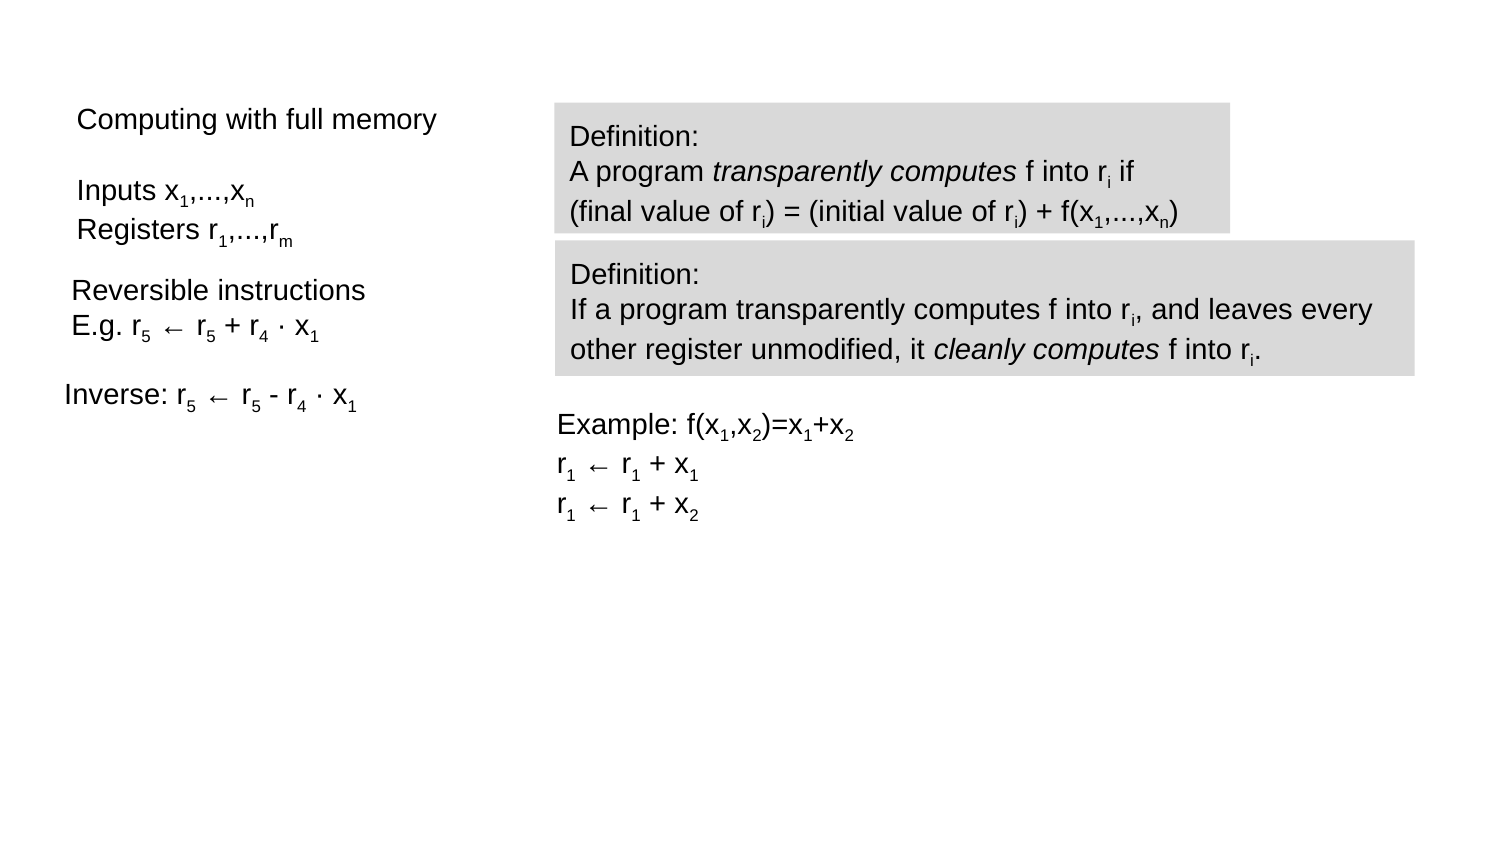

Computing with full memory
Inputs x1,...,xn
Registers r1,...,rm
Definition:
A program transparently computes f into ri if
(final value of ri) = (initial value of ri) + f(x1,...,xn)
Definition:
If a program transparently computes f into ri, and leaves every other register unmodified, it cleanly computes f into ri.
Reversible instructions
E.g. r5 ← r5 + r4 · x1
Inverse: r5 ← r5 - r4 · x1
Example: f(x1,x2)=x1+x2
r1 ← r1 + x1
r1 ← r1 + x2